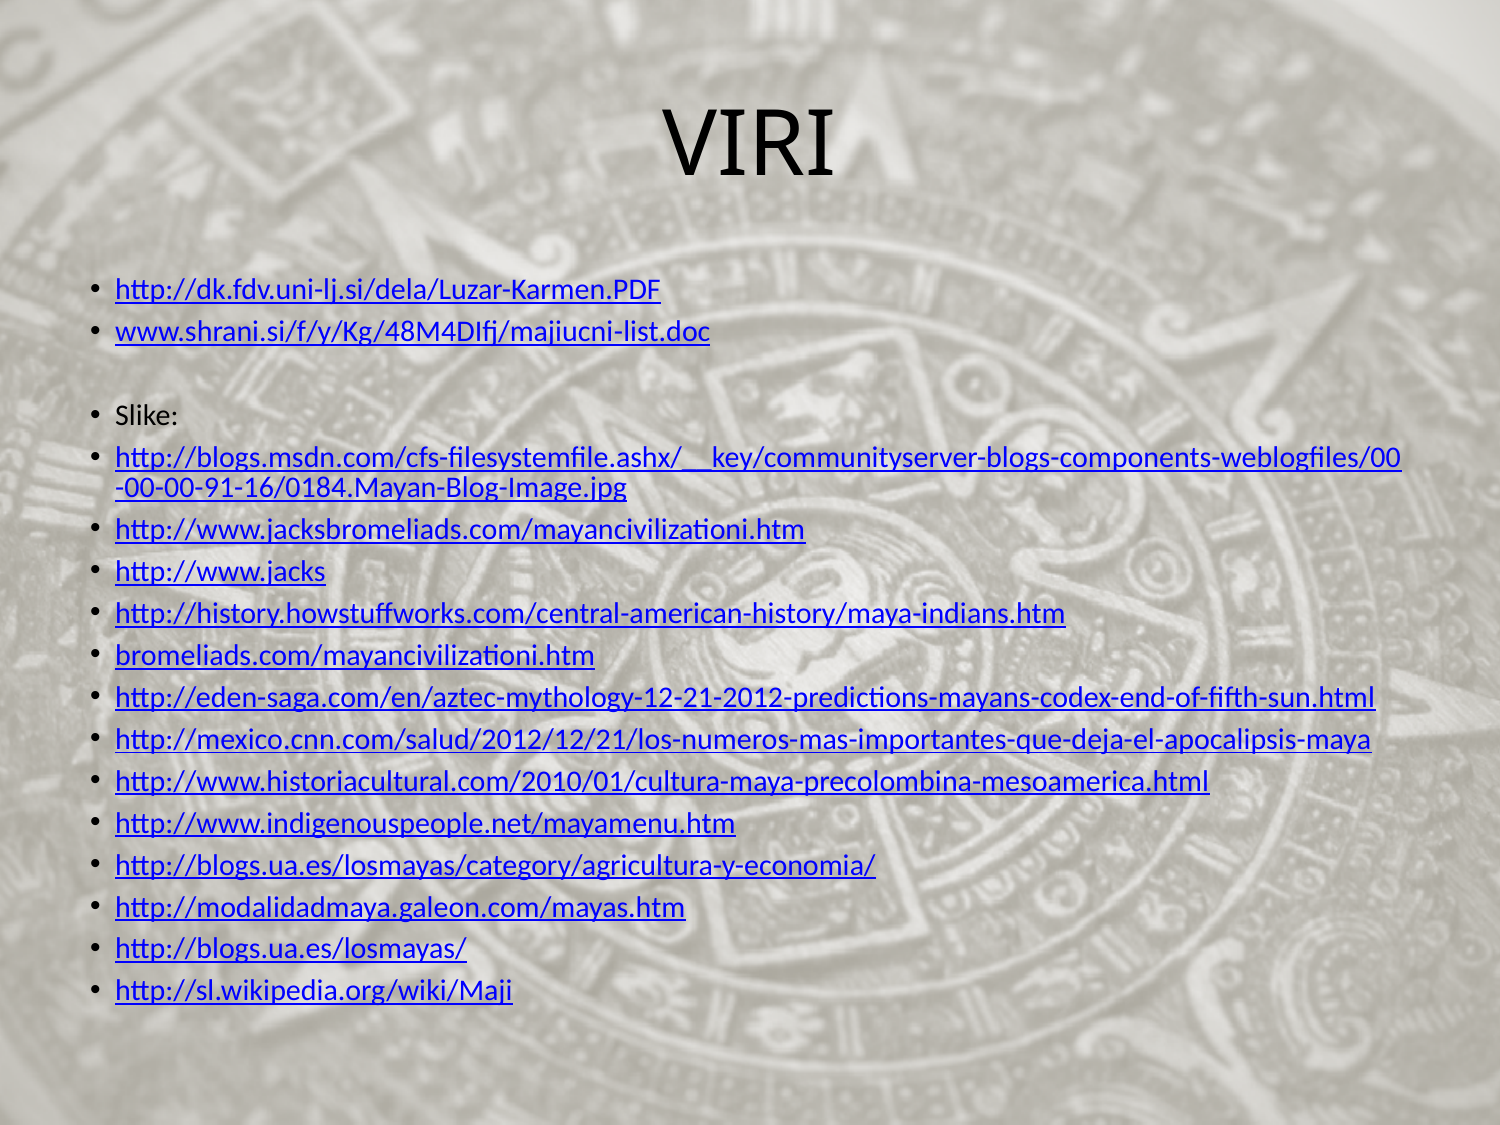

# VIRI
http://dk.fdv.uni-lj.si/dela/Luzar-Karmen.PDF
www.shrani.si/f/y/Kg/48M4DIfj/majiucni-list.doc
Slike:
http://blogs.msdn.com/cfs-filesystemfile.ashx/__key/communityserver-blogs-components-weblogfiles/00-00-00-91-16/0184.Mayan-Blog-Image.jpg
http://www.jacksbromeliads.com/mayancivilizationi.htm
http://www.jacks
http://history.howstuffworks.com/central-american-history/maya-indians.htm
bromeliads.com/mayancivilizationi.htm
http://eden-saga.com/en/aztec-mythology-12-21-2012-predictions-mayans-codex-end-of-fifth-sun.html
http://mexico.cnn.com/salud/2012/12/21/los-numeros-mas-importantes-que-deja-el-apocalipsis-maya
http://www.historiacultural.com/2010/01/cultura-maya-precolombina-mesoamerica.html
http://www.indigenouspeople.net/mayamenu.htm
http://blogs.ua.es/losmayas/category/agricultura-y-economia/
http://modalidadmaya.galeon.com/mayas.htm
http://blogs.ua.es/losmayas/
http://sl.wikipedia.org/wiki/Maji